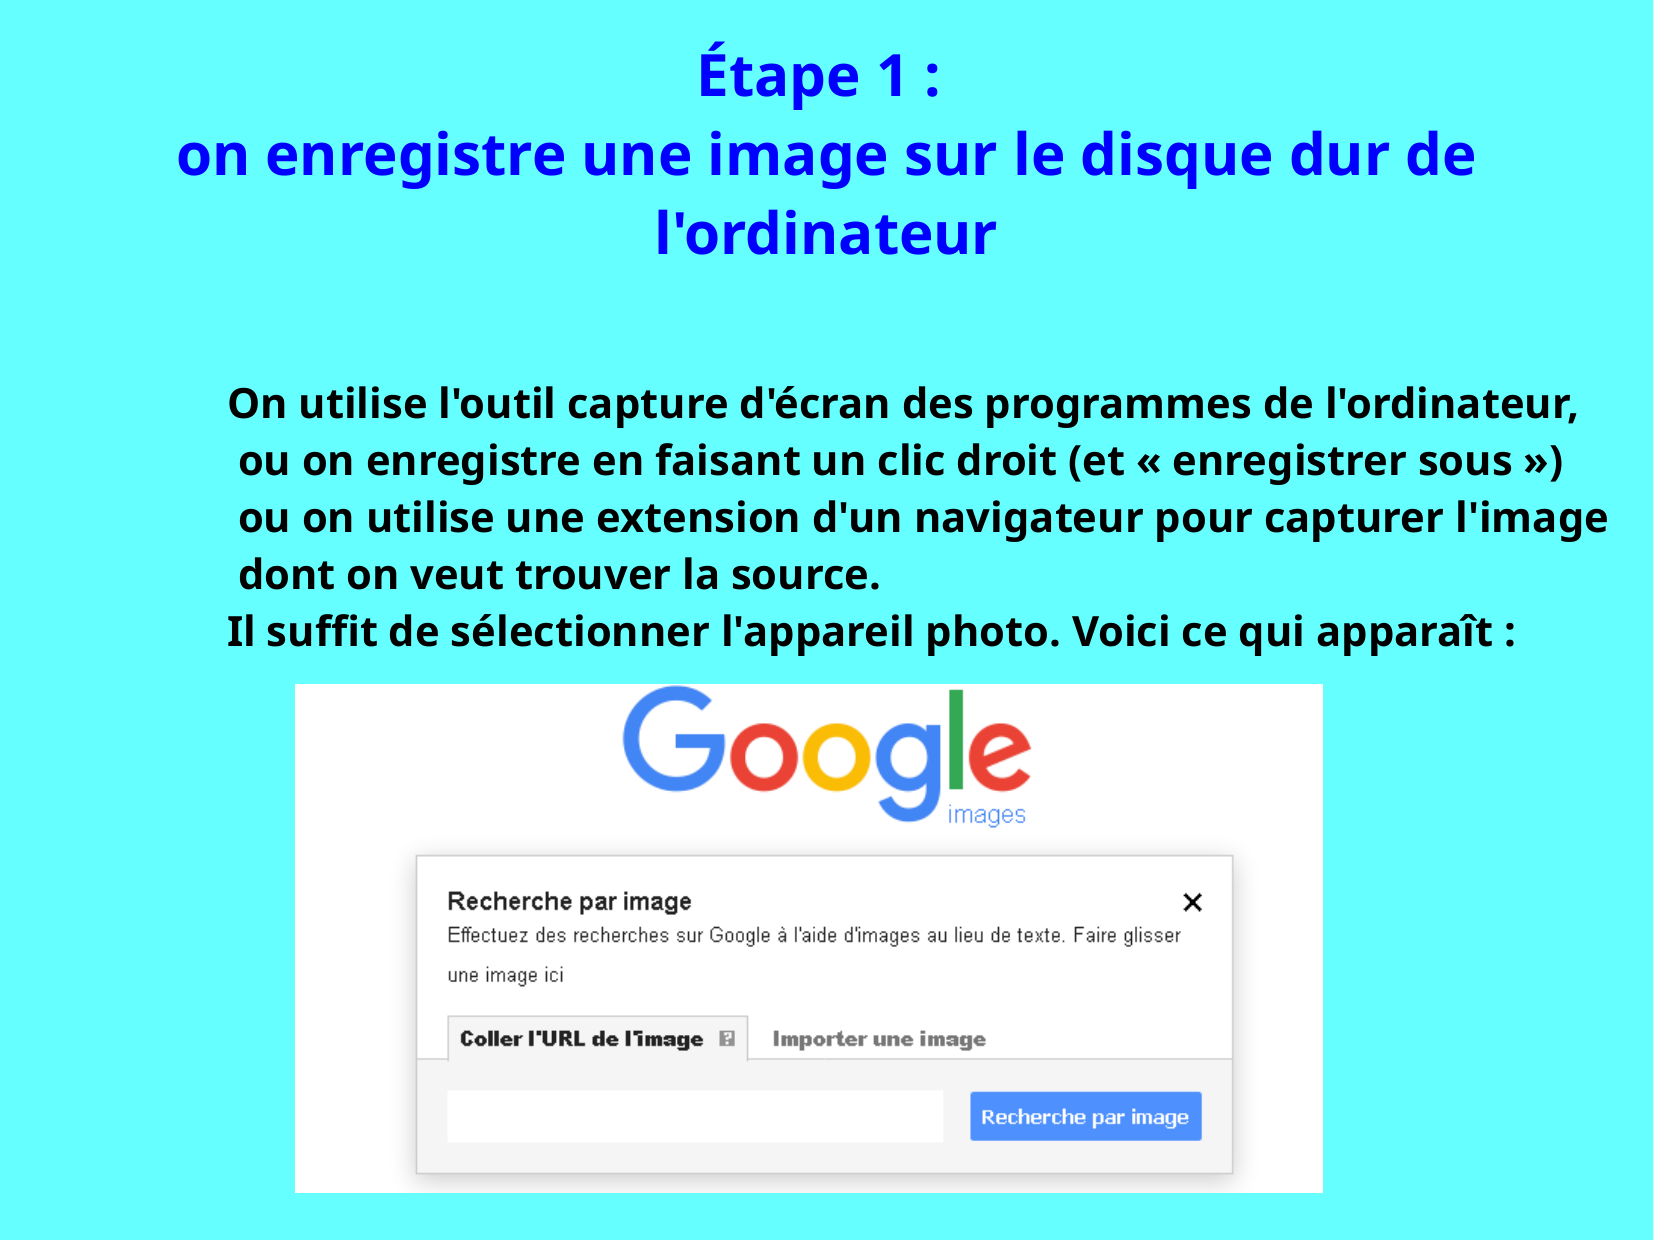

# Étape 1 : on enregistre une image sur le disque dur de l'ordinateur
On utilise l'outil capture d'écran des programmes de l'ordinateur,
 ou on enregistre en faisant un clic droit (et « enregistrer sous »)
 ou on utilise une extension d'un navigateur pour capturer l'image
 dont on veut trouver la source.
Il suffit de sélectionner l'appareil photo. Voici ce qui apparaît :